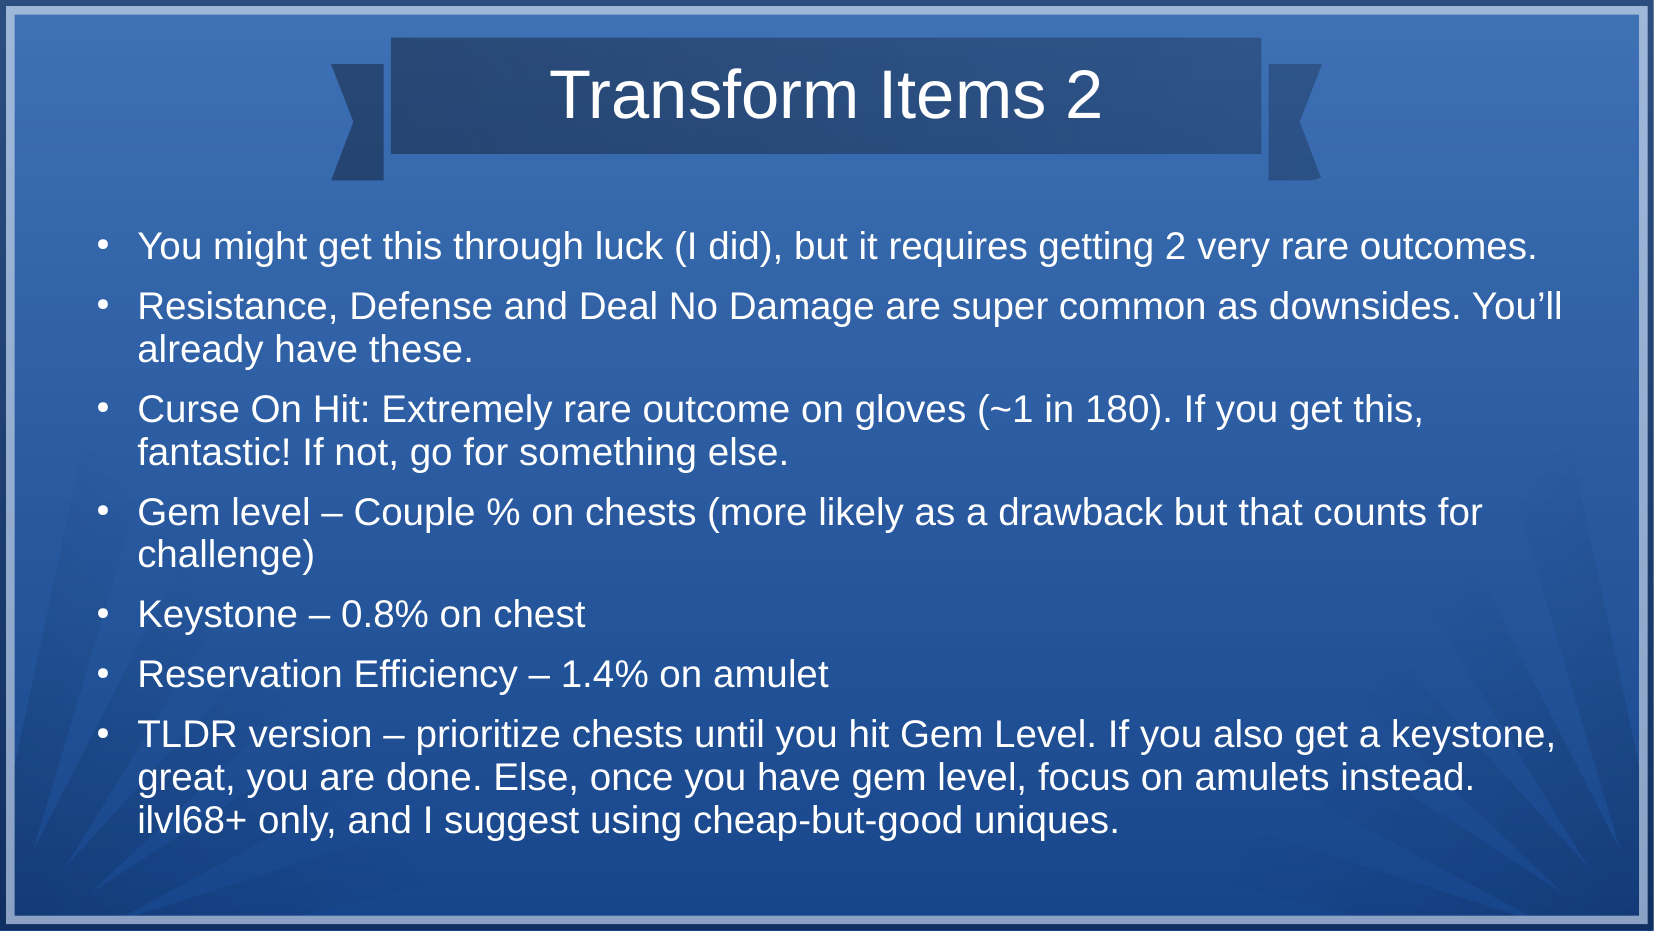

# Transform Items 2
You might get this through luck (I did), but it requires getting 2 very rare outcomes.
Resistance, Defense and Deal No Damage are super common as downsides. You’ll already have these.
Curse On Hit: Extremely rare outcome on gloves (~1 in 180). If you get this, fantastic! If not, go for something else.
Gem level – Couple % on chests (more likely as a drawback but that counts for challenge)
Keystone – 0.8% on chest
Reservation Efficiency – 1.4% on amulet
TLDR version – prioritize chests until you hit Gem Level. If you also get a keystone, great, you are done. Else, once you have gem level, focus on amulets instead. ilvl68+ only, and I suggest using cheap-but-good uniques.